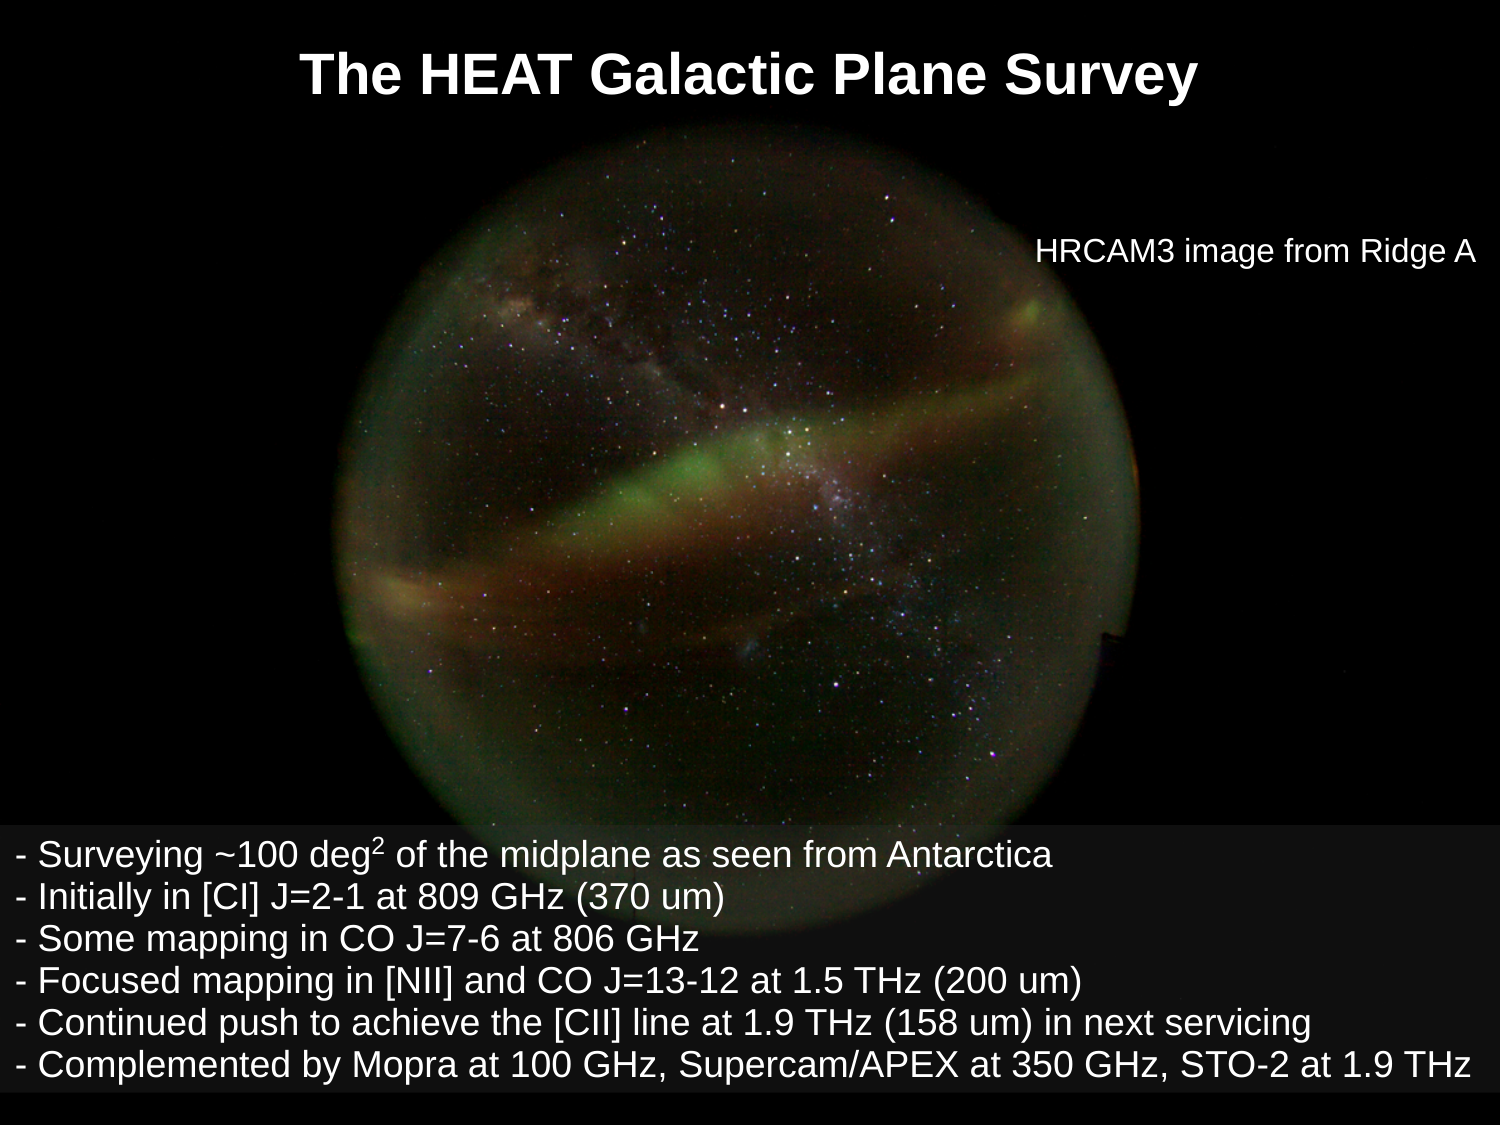

The HEAT Galactic Plane Survey
HRCAM3 image from Ridge A
- Surveying ~100 deg2 of the midplane as seen from Antarctica
- Initially in [CI] J=2-1 at 809 GHz (370 um)
- Some mapping in CO J=7-6 at 806 GHz
- Focused mapping in [NII] and CO J=13-12 at 1.5 THz (200 um)
- Continued push to achieve the [CII] line at 1.9 THz (158 um) in next servicing
- Complemented by Mopra at 100 GHz, Supercam/APEX at 350 GHz, STO-2 at 1.9 THz